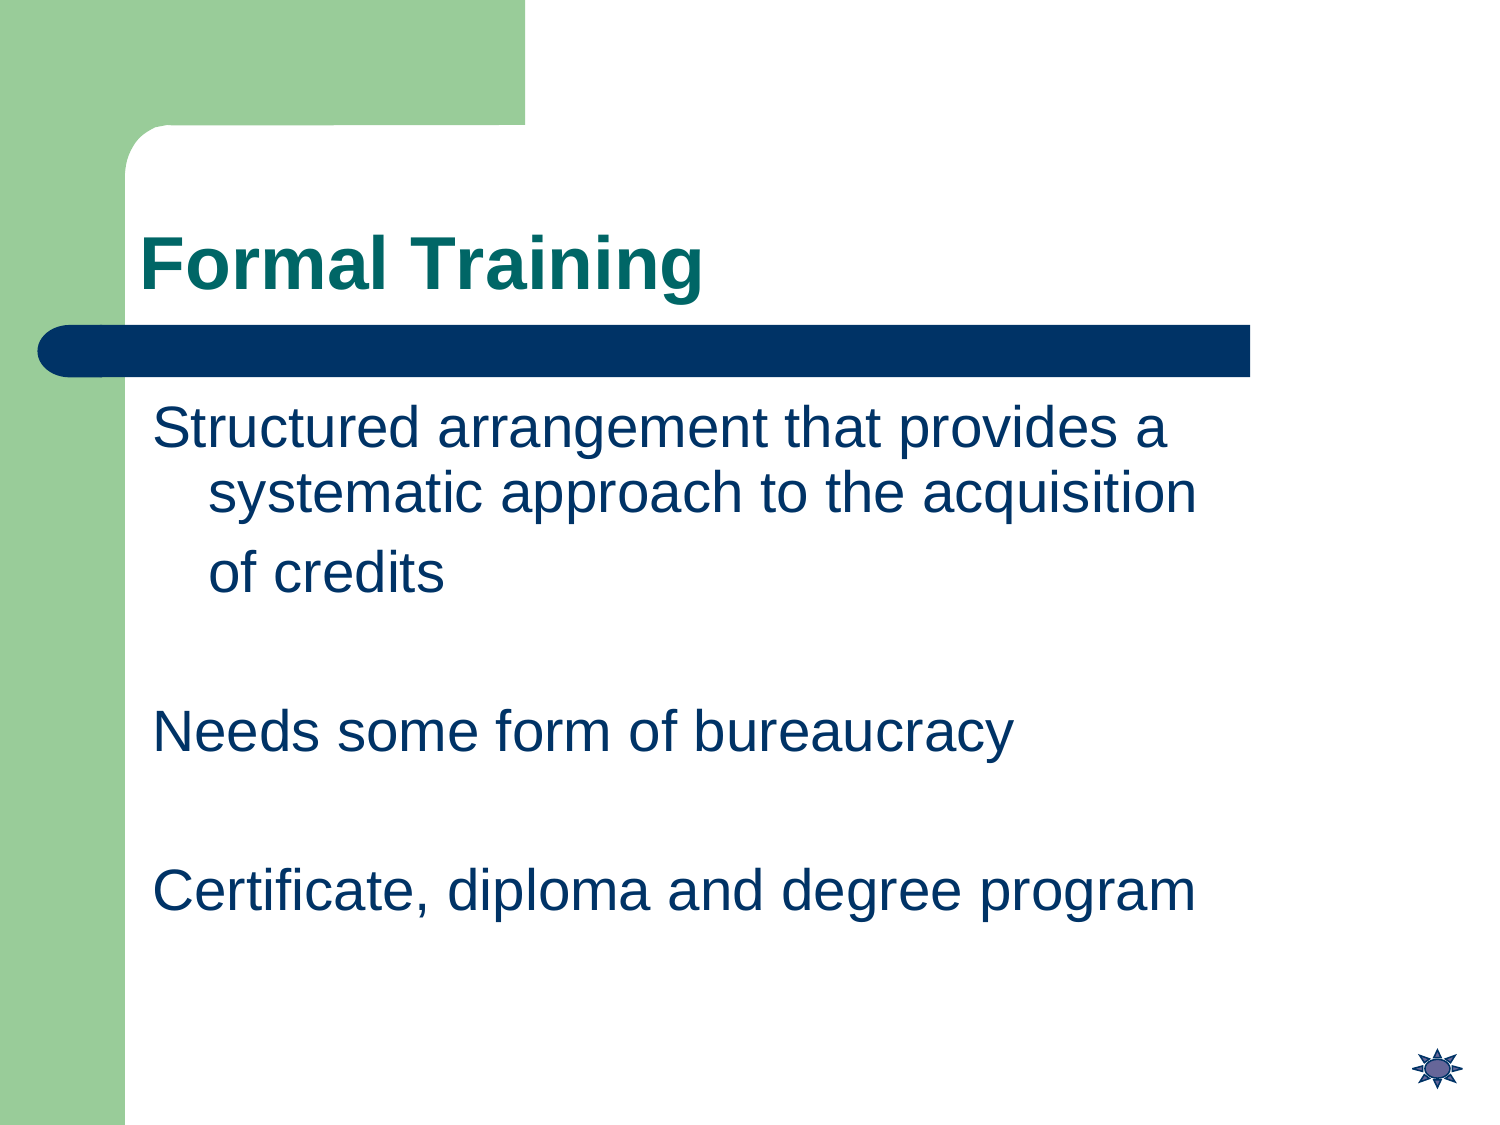

# Formal Training
Structured arrangement that provides a systematic approach to the acquisition
	of credits
Needs some form of bureaucracy
Certificate, diploma and degree program